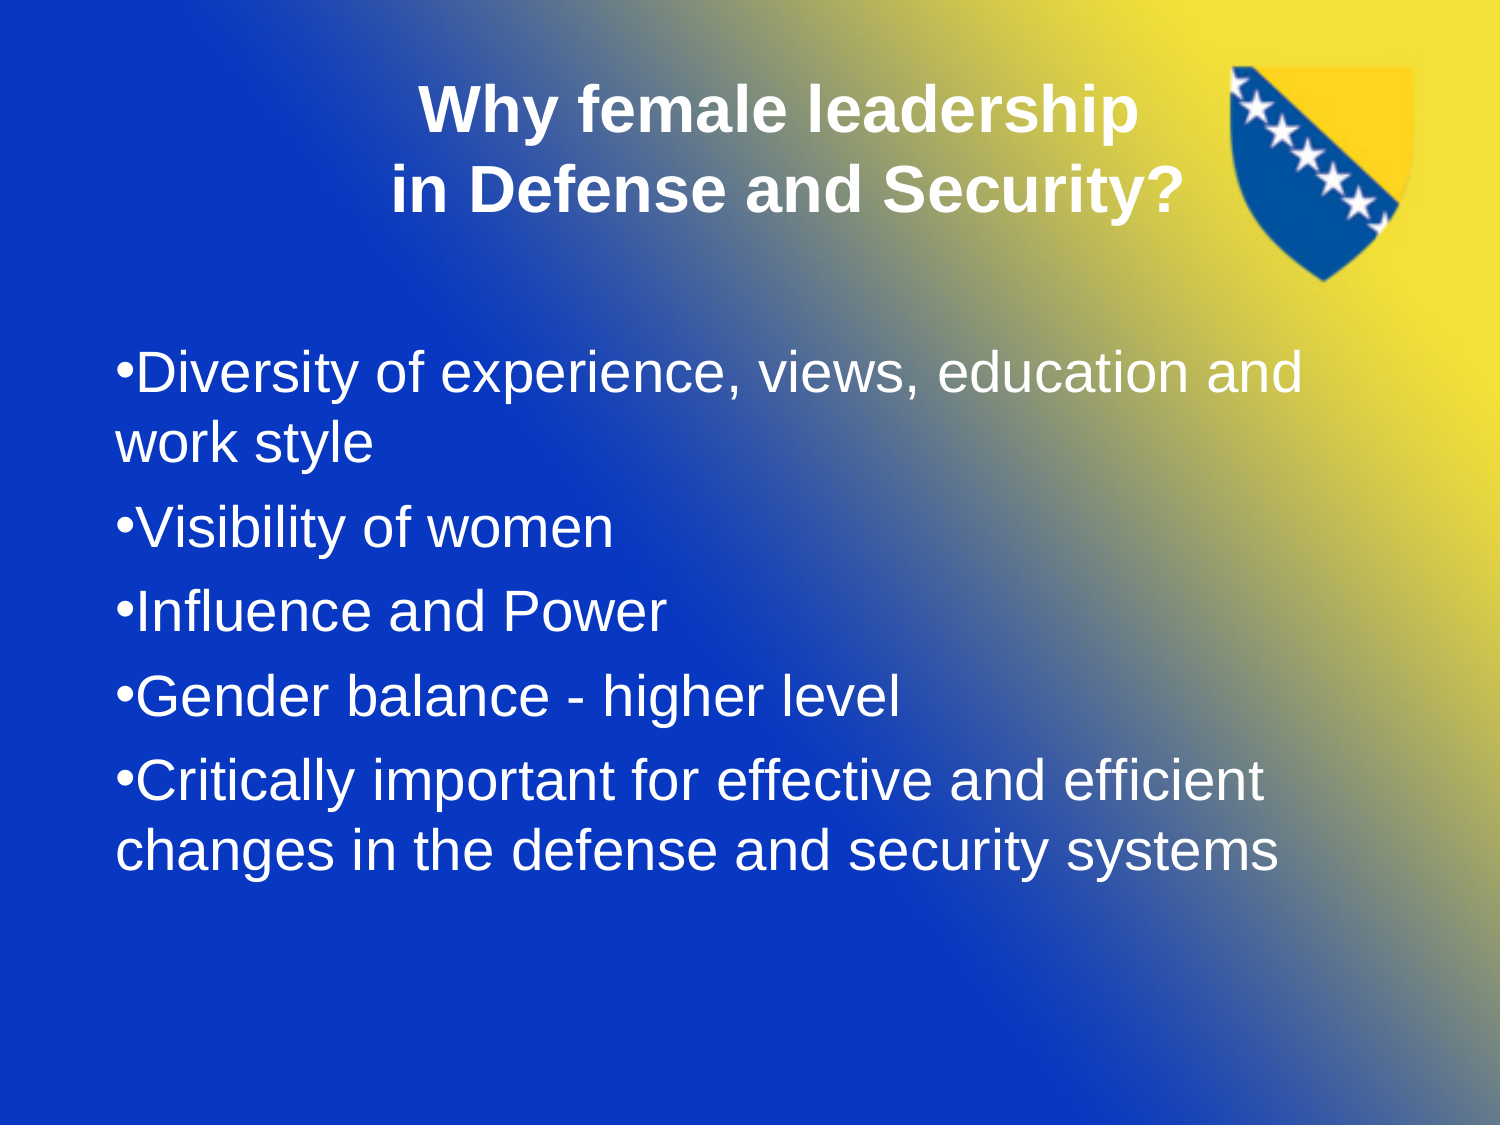

#
Why female leadership
 in Defense and Security?
Diversity of experience, views, education and work style
Visibility of women
Influence and Power
Gender balance - higher level
Critically important for effective and efficient changes in the defense and security systems